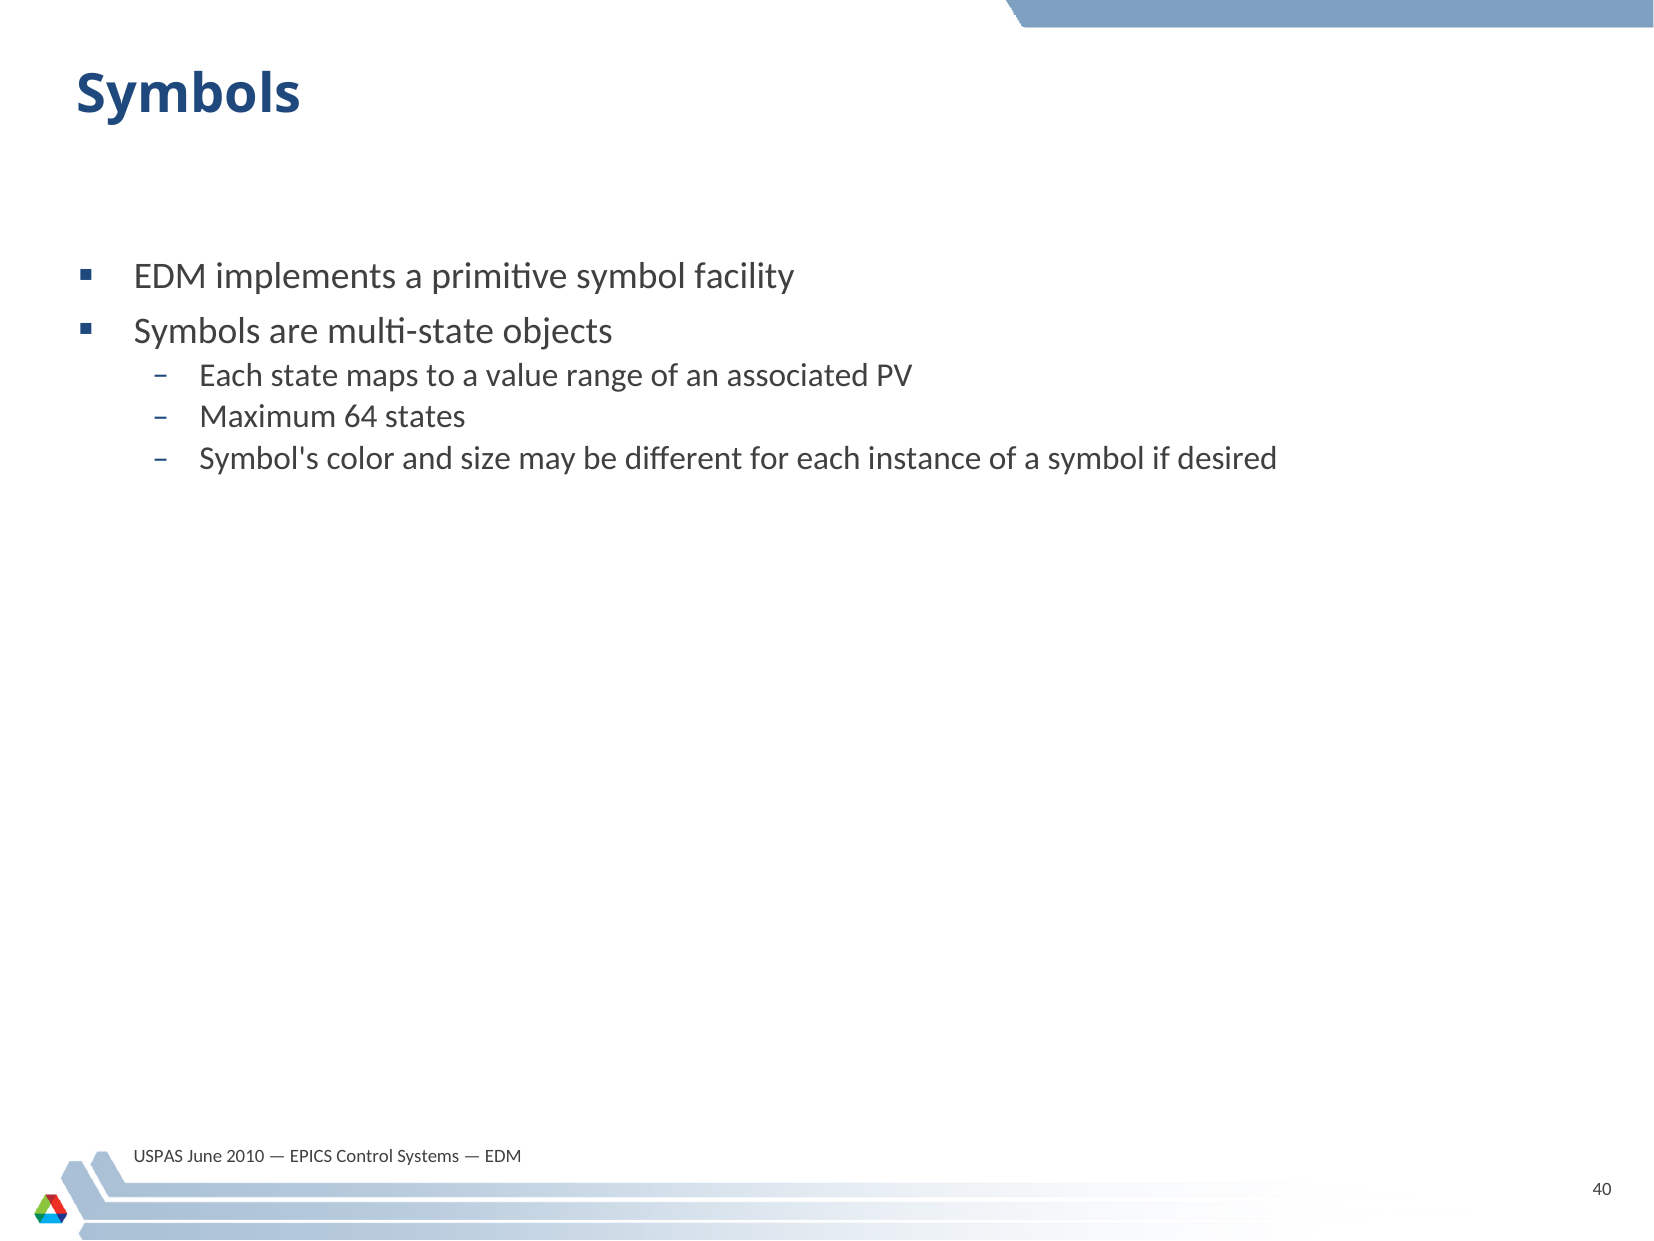

# Symbols
EDM implements a primitive symbol facility
Symbols are multi-state objects
Each state maps to a value range of an associated PV
Maximum 64 states
Symbol's color and size may be different for each instance of a symbol if desired
USPAS June 2010 — EPICS Control Systems — EDM
40